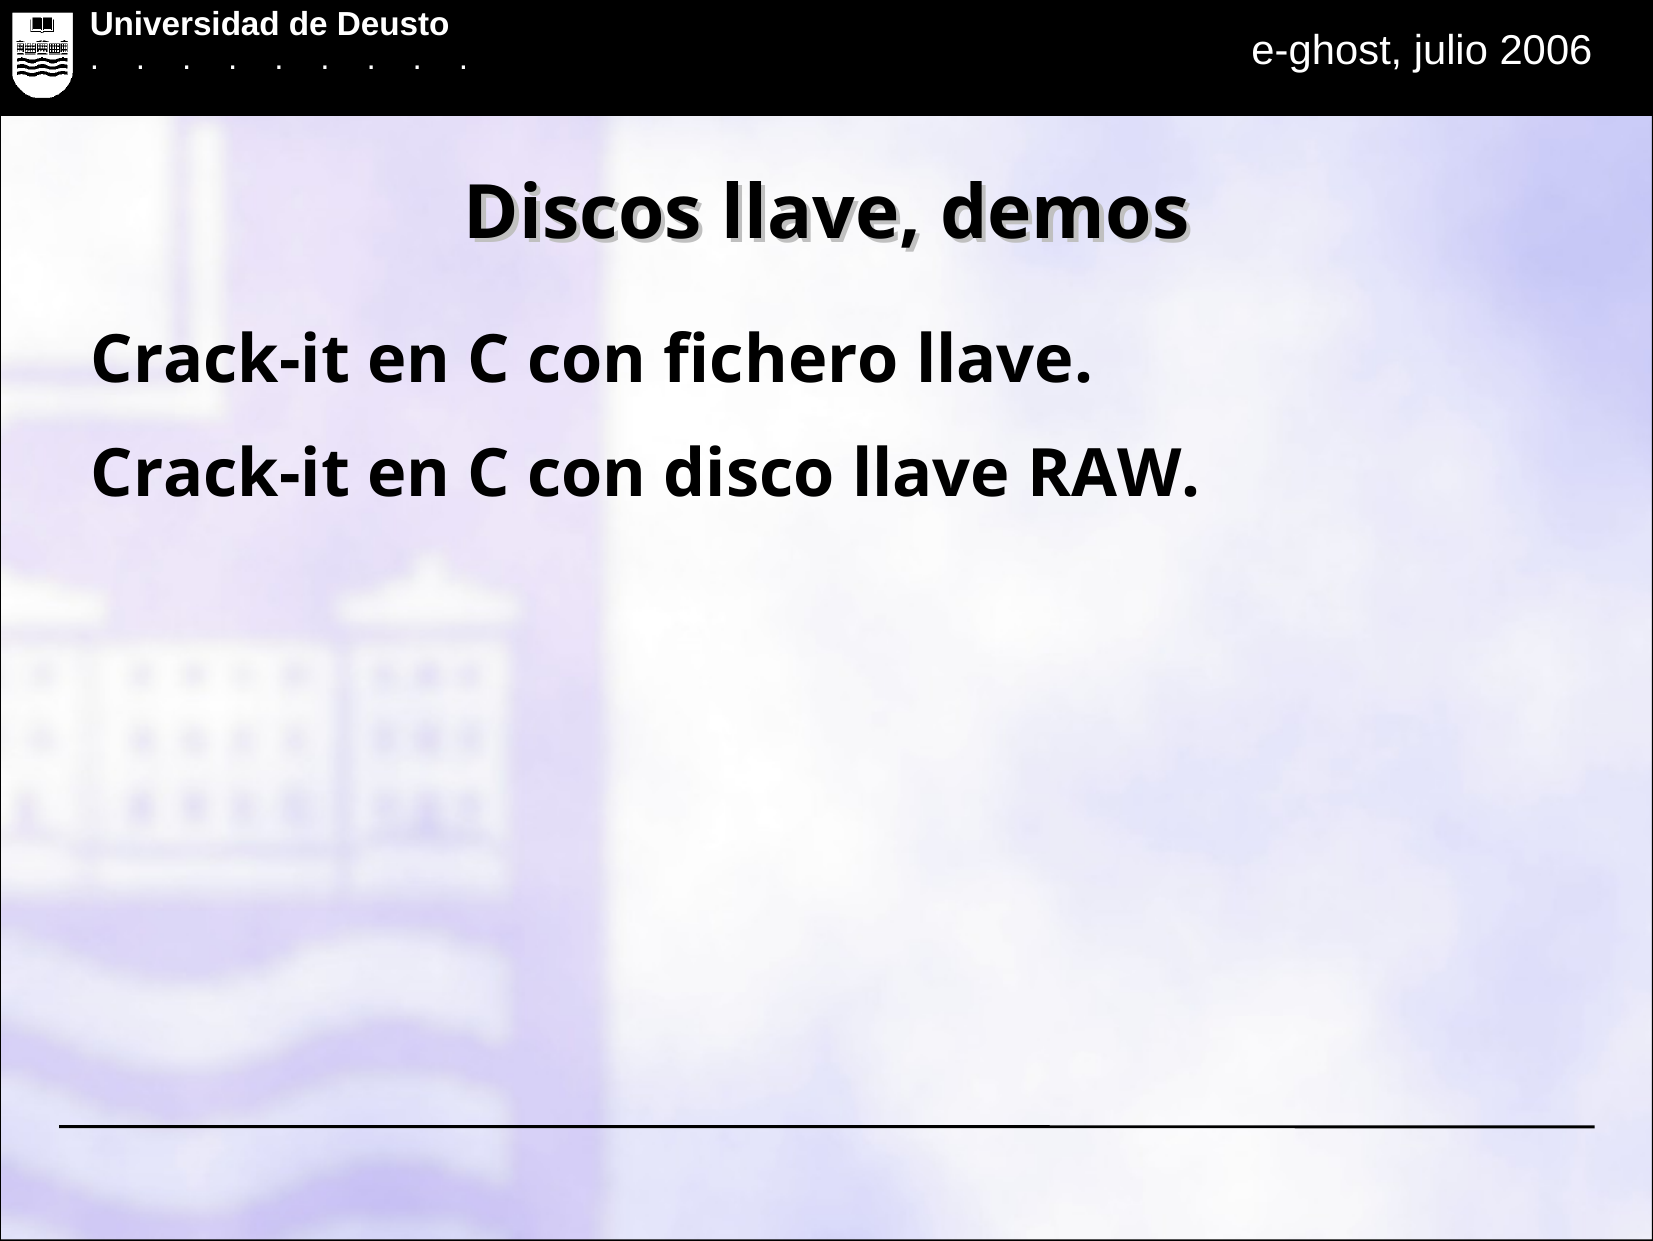

# Discos llave, demos
Crack-it en C con fichero llave.
Crack-it en C con disco llave RAW.